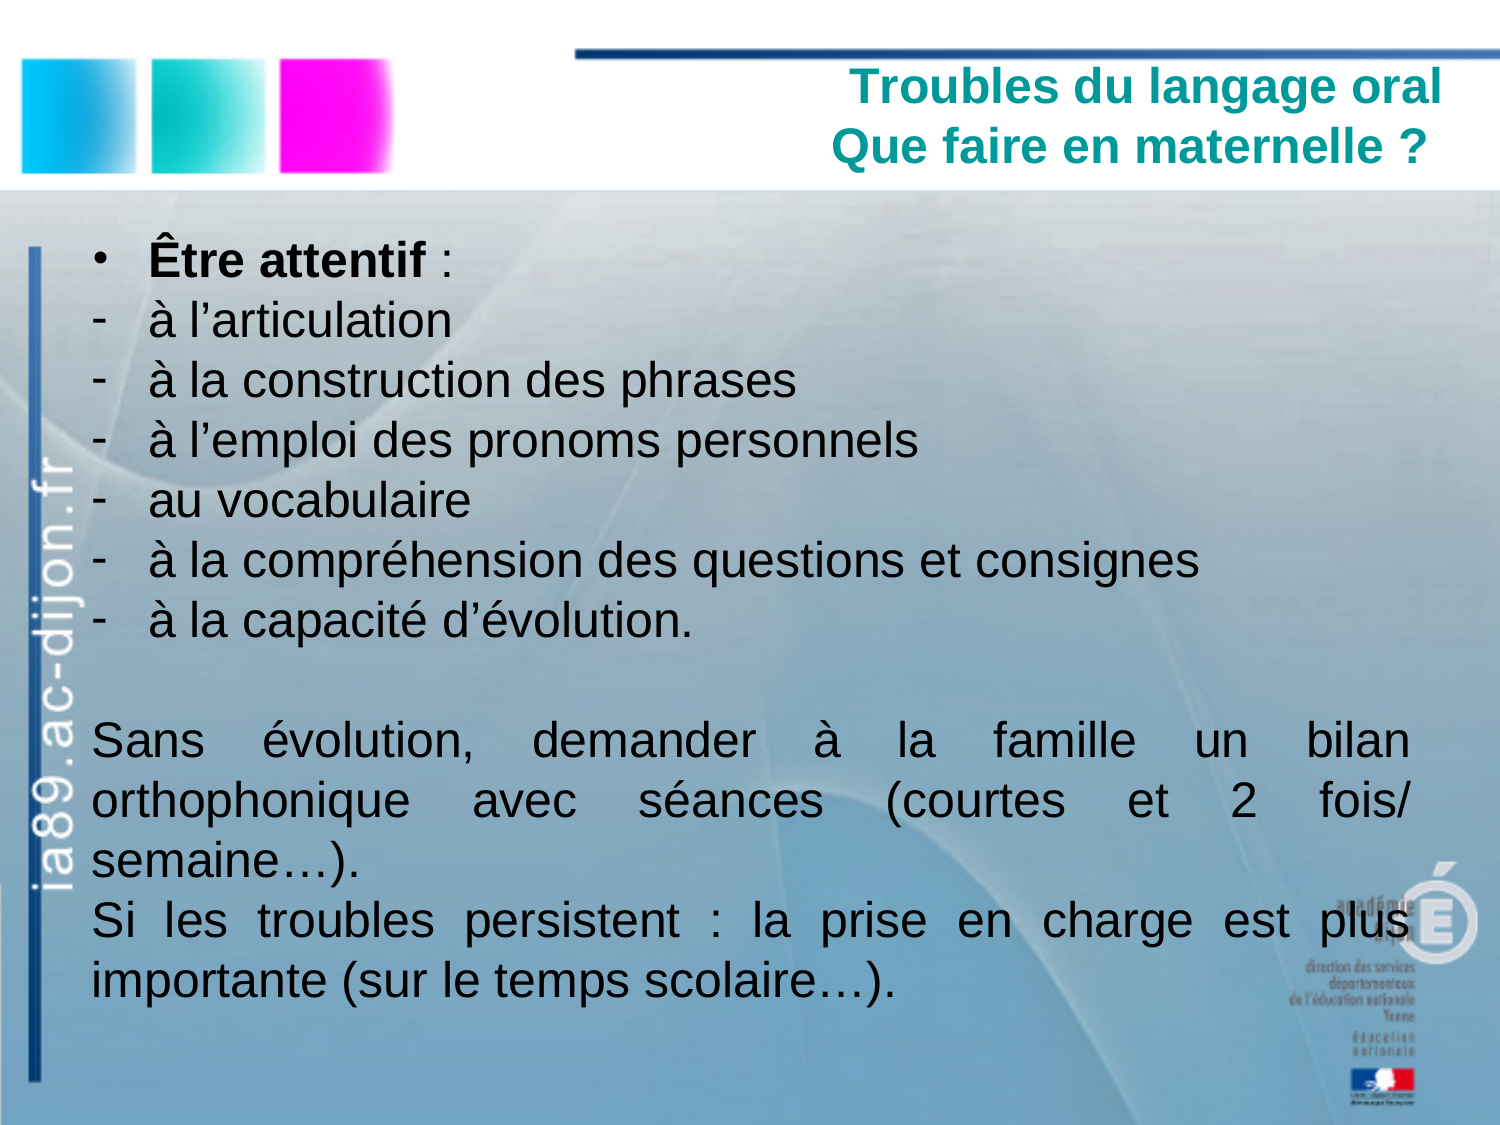

# Troubles du langage oral Que faire en maternelle ?
Être attentif :
à l’articulation
à la construction des phrases
à l’emploi des pronoms personnels
au vocabulaire
à la compréhension des questions et consignes
à la capacité d’évolution.
Sans évolution, demander à la famille un bilan orthophonique avec séances (courtes et 2 fois/ semaine…).
Si les troubles persistent : la prise en charge est plus importante (sur le temps scolaire…).